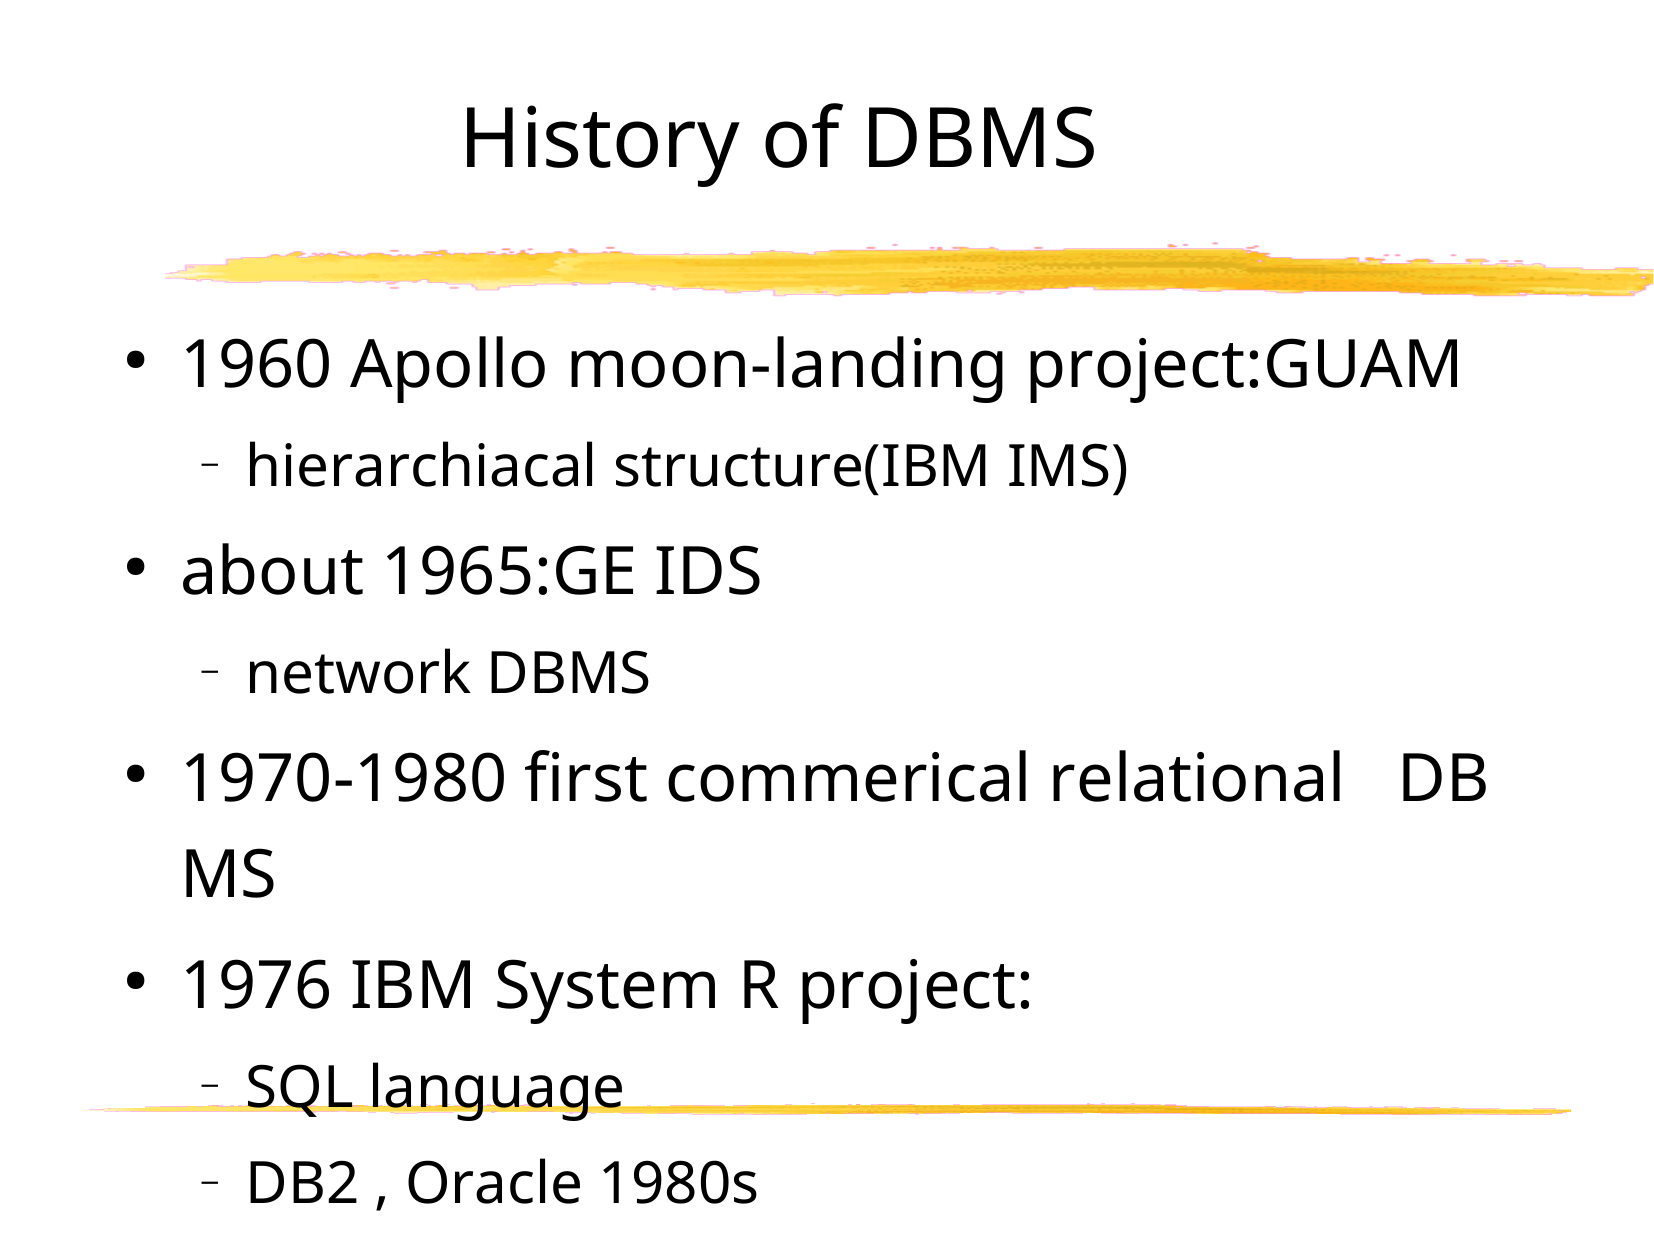

# History of DBMS
1960 Apollo moon-landing project:GUAM
hierarchiacal structure(IBM IMS)
about 1965:GE IDS
network DBMS
1970-1980 first commerical relational DBMS
1976 IBM System R project:
SQL language
DB2 , Oracle 1980s
OODBMS、ORDBMS:not clear yet!